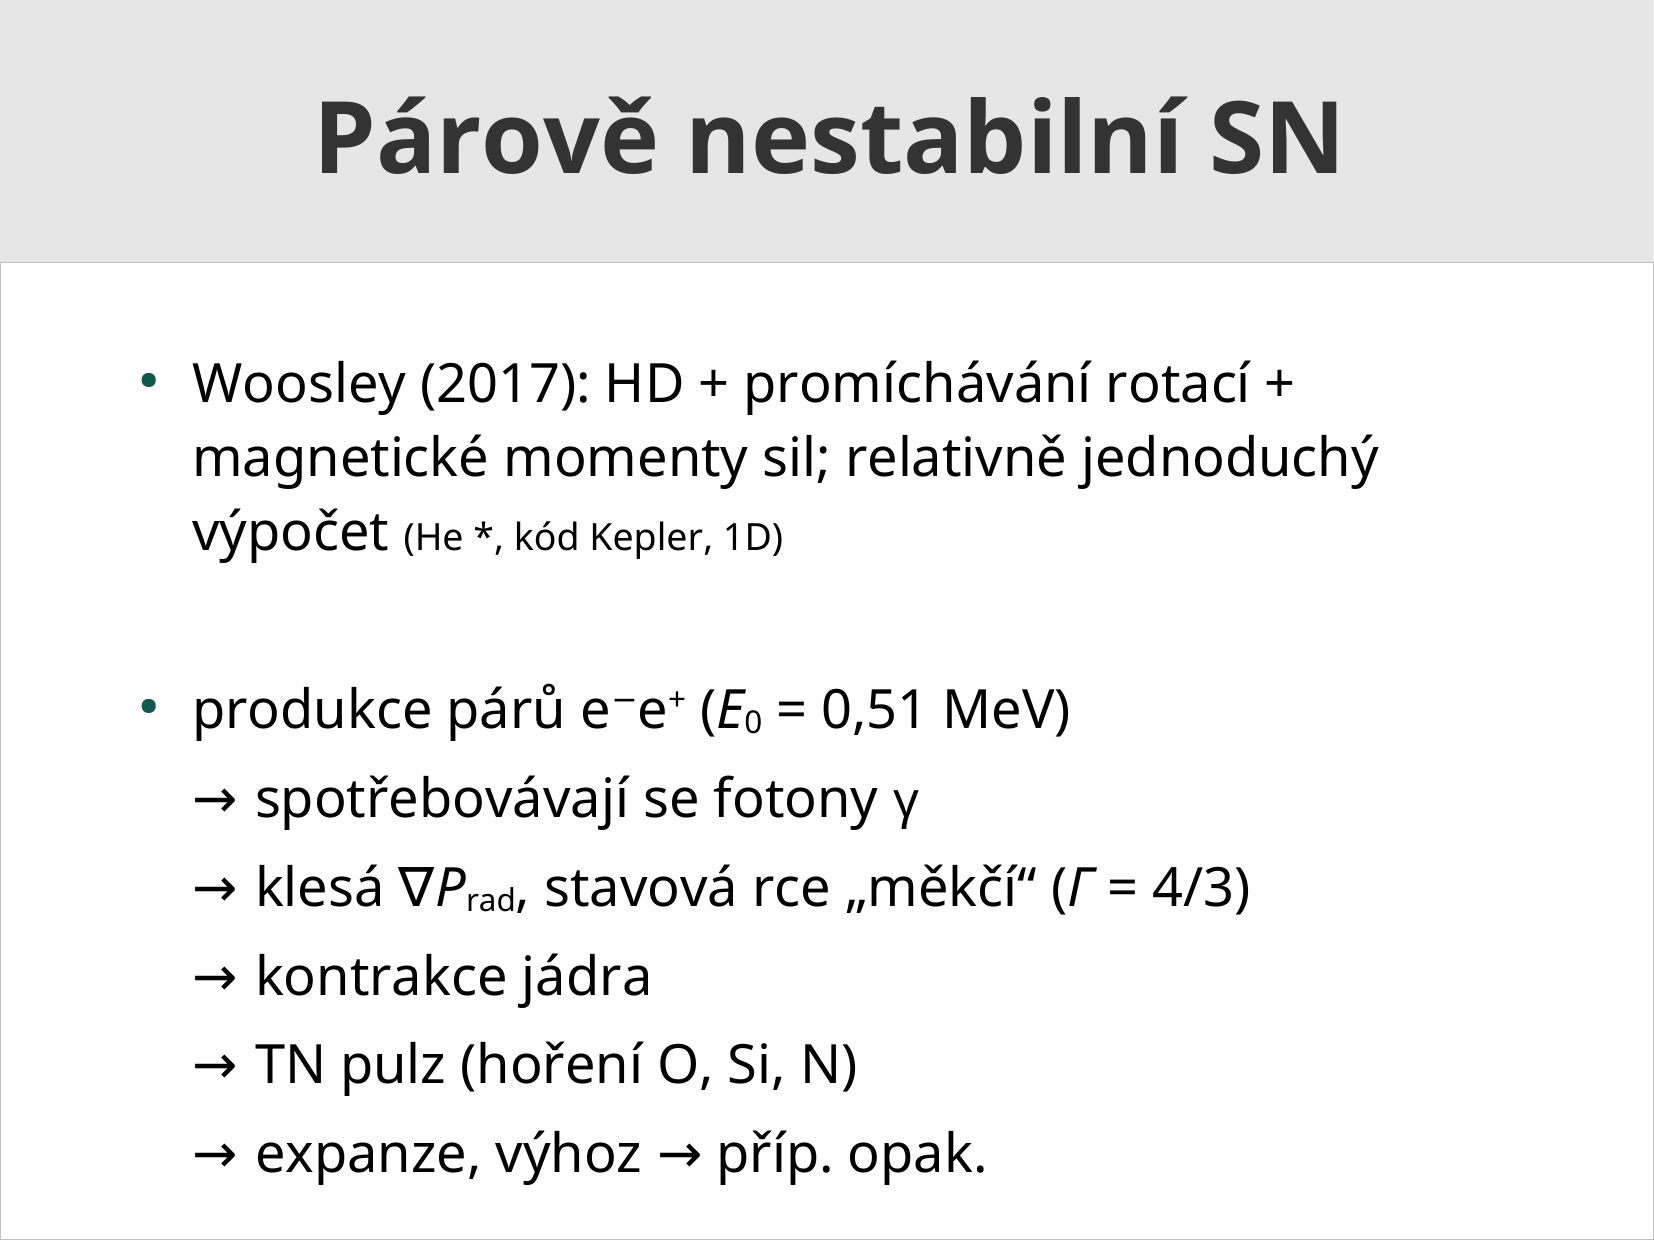

# Párově nestabilní SN
Woosley (2017): HD + promíchávání rotací + magnetické momenty sil; relativně jednoduchý výpočet (He *, kód Kepler, 1D)
produkce párů e−e+ (E0 = 0,51 MeV)
→ spotřebovávají se fotony γ
→ klesá ∇Prad, stavová rce „měkčí“ (Г = 4/3)
→ kontrakce jádra
→ TN pulz (hoření O, Si, N)
→ expanze, výhoz → příp. opak.